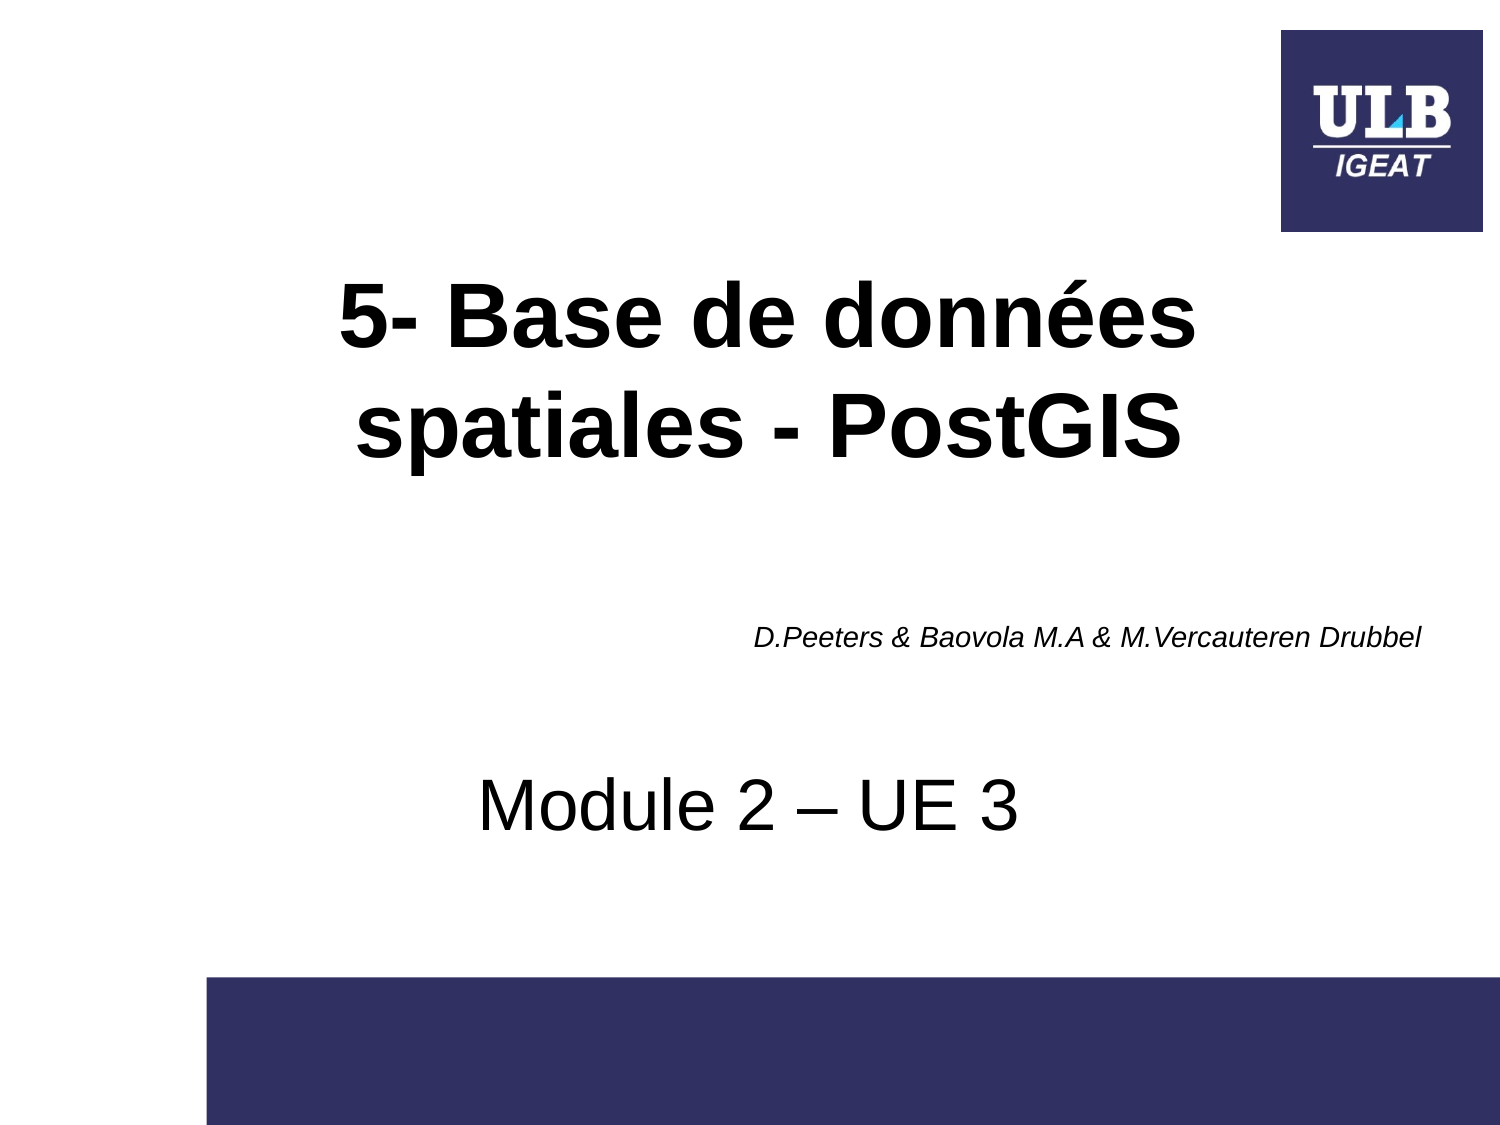

5- Base de données spatiales - PostGIS
D.Peeters & Baovola M.A & M.Vercauteren Drubbel
Module 2 – UE 3